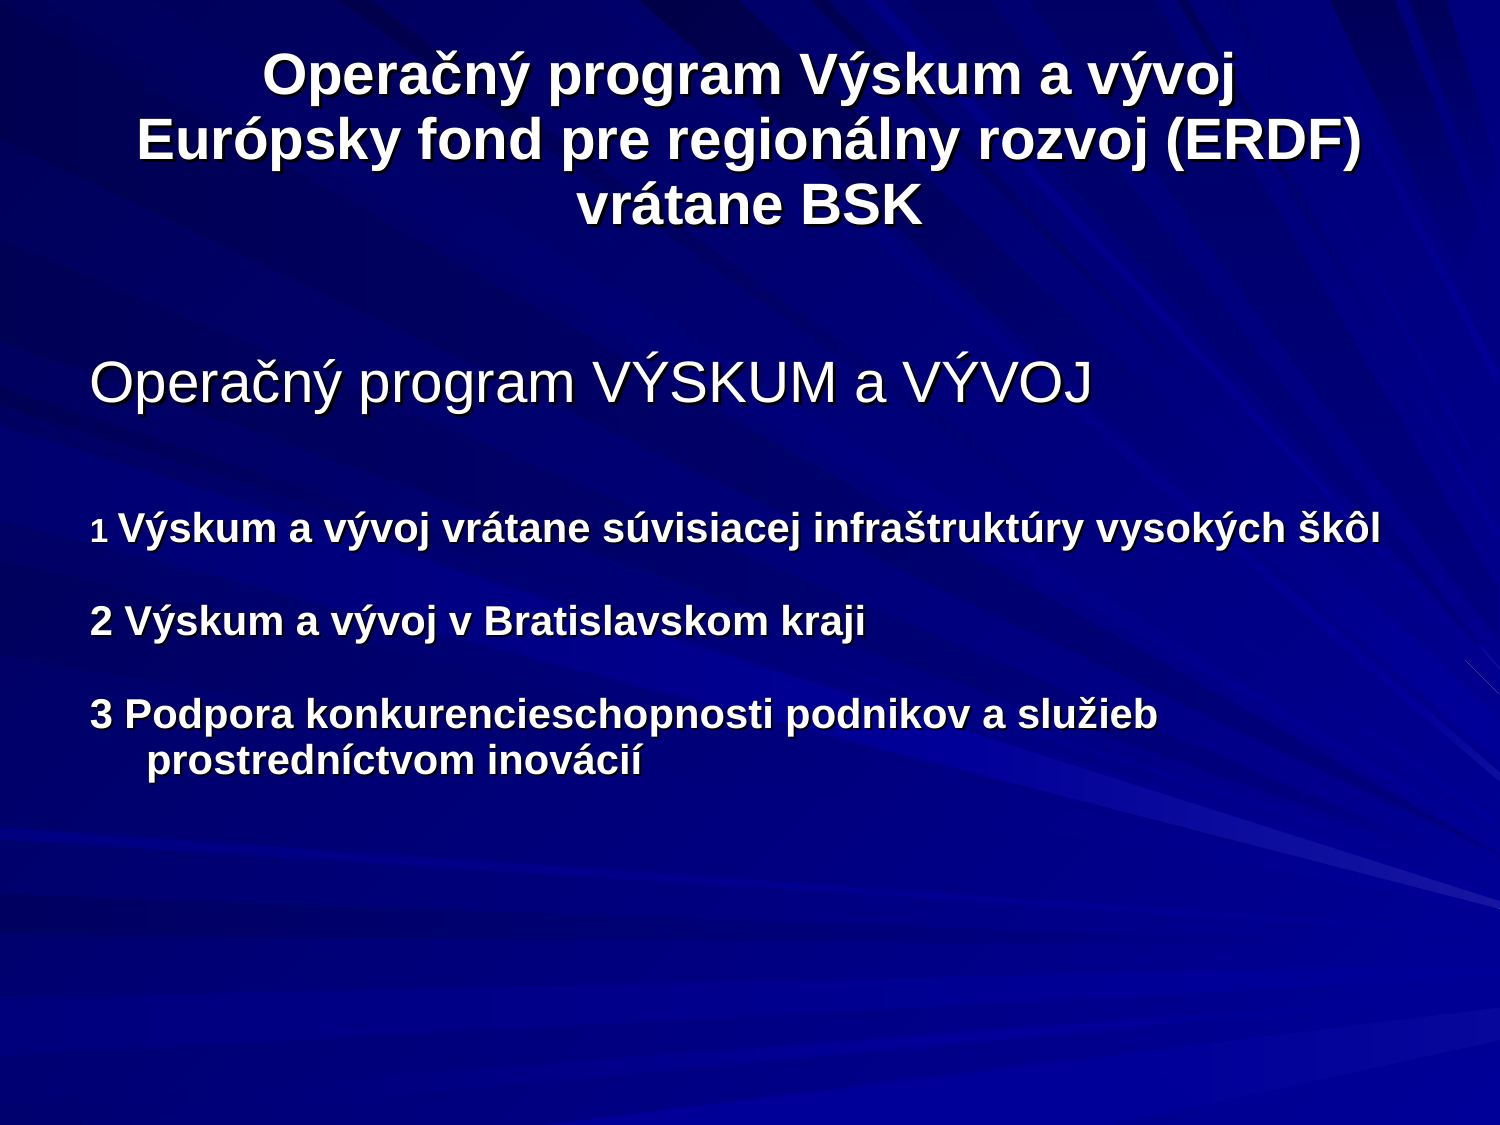

# Operačný program Výskum a vývoj Európsky fond pre regionálny rozvoj (ERDF) vrátane BSK
Operačný program VÝSKUM a VÝVOJ
1 Výskum a vývoj vrátane súvisiacej infraštruktúry vysokých škôl
2 Výskum a vývoj v Bratislavskom kraji
3 Podpora konkurencieschopnosti podnikov a služieb prostredníctvom inovácií